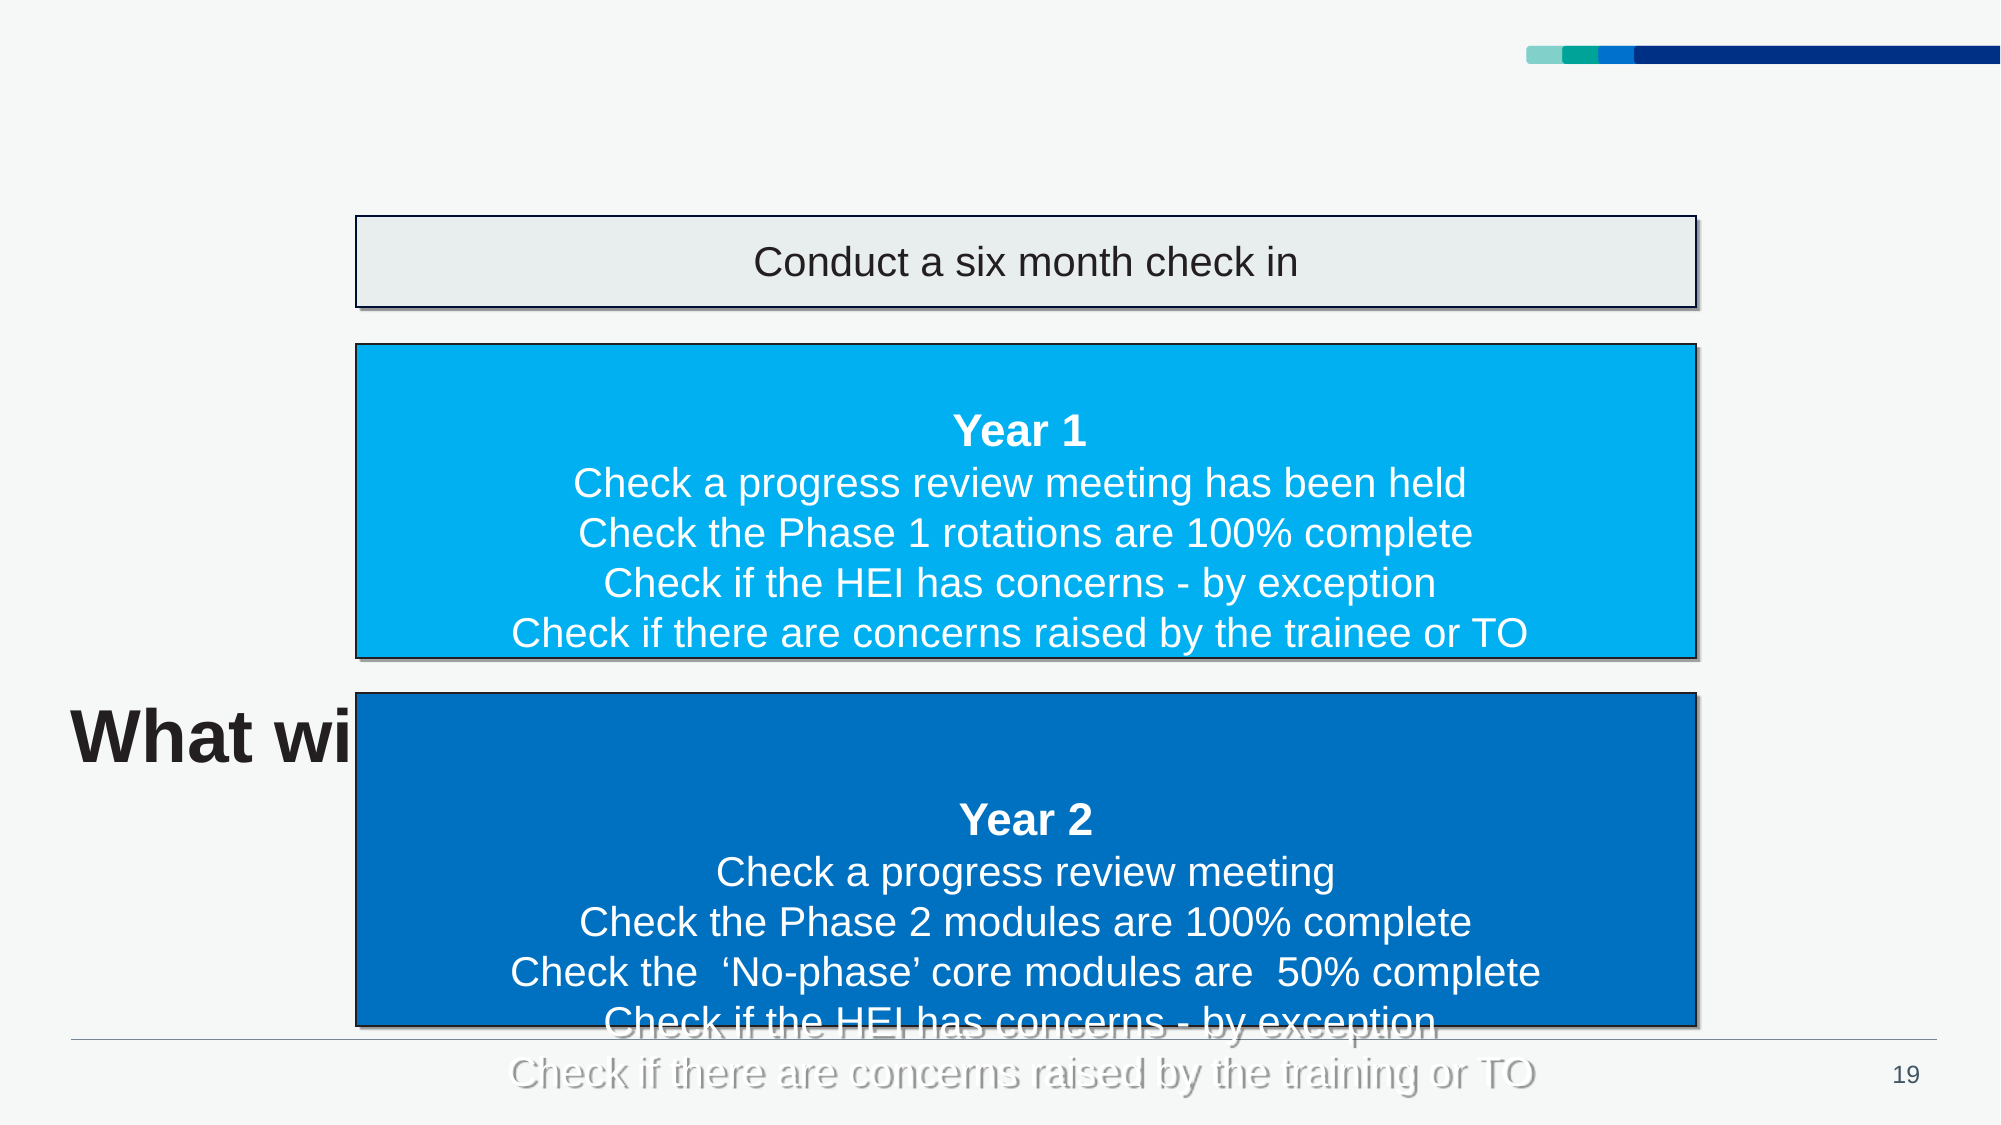

Conduct a six month check in
Year 1
Check a progress review meeting has been held
Check the Phase 1 rotations are 100% complete
Check if the HEI has concerns - by exception
Check if there are concerns raised by the trainee or TO
# What will the School do?
Year 2
Check a progress review meeting
Check the Phase 2 modules are 100% complete
Check the ‘No-phase’ core modules are 50% complete
Check if the HEI has concerns - by exception
Check if there are concerns raised by the training or TO